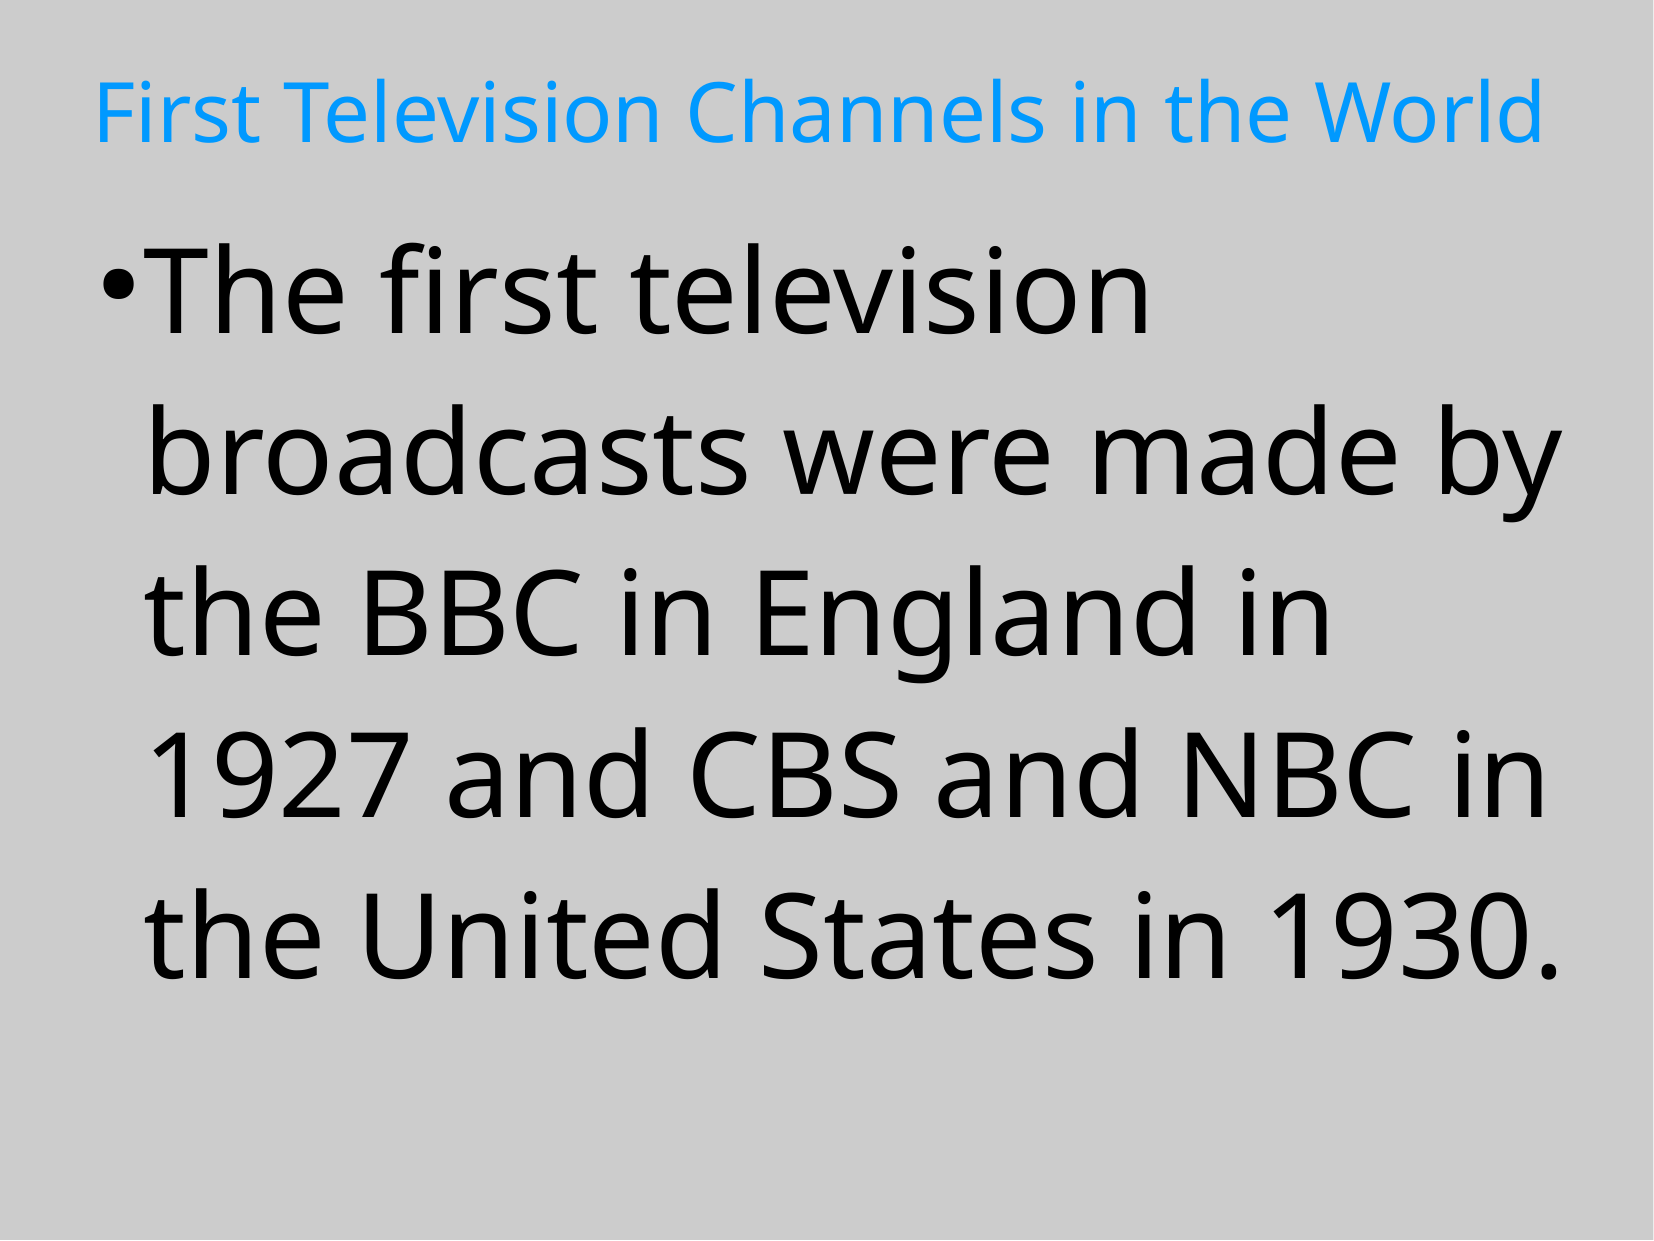

# First Television Channels in the World
The first television broadcasts were made by the BBC in England in 1927 and CBS and NBC in the United States in 1930.